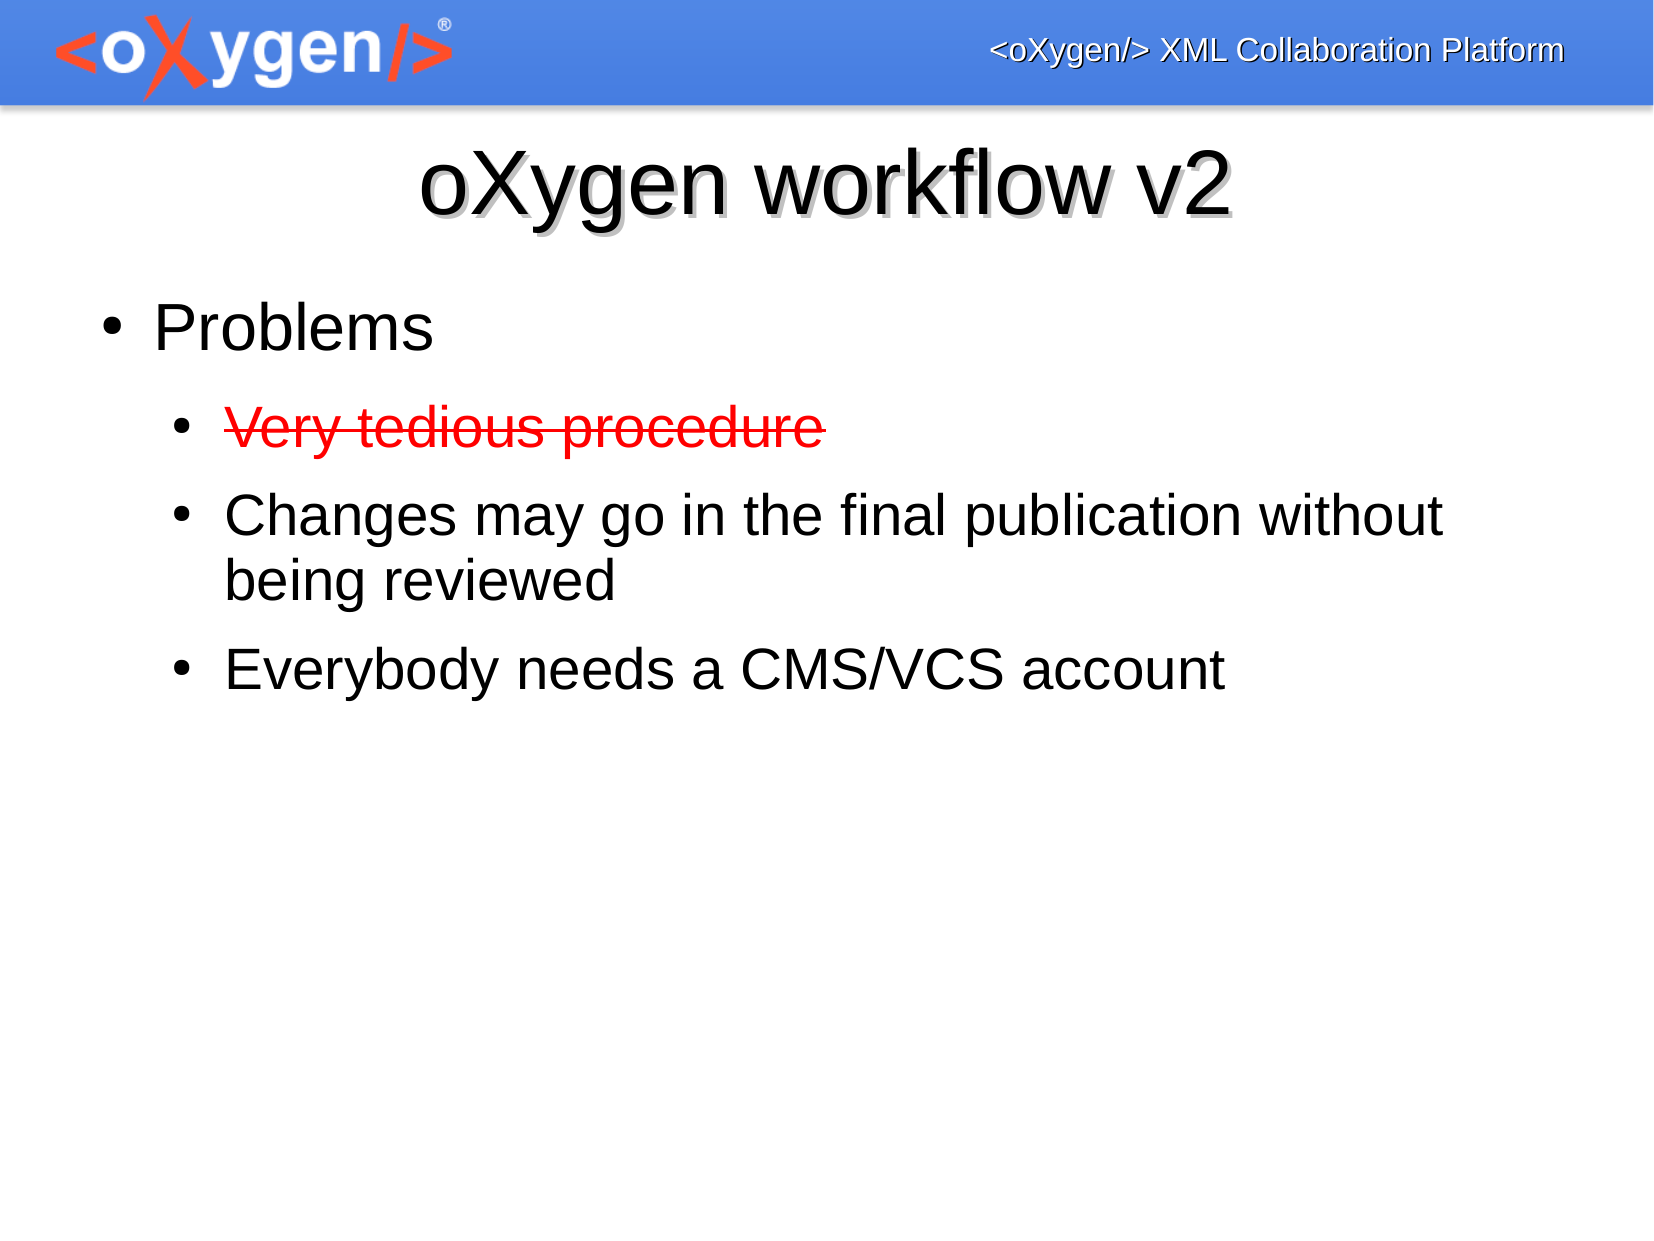

# oXygen workflow v2
Problems
Very tedious procedure
Changes may go in the final publication without being reviewed
Everybody needs a CMS/VCS account